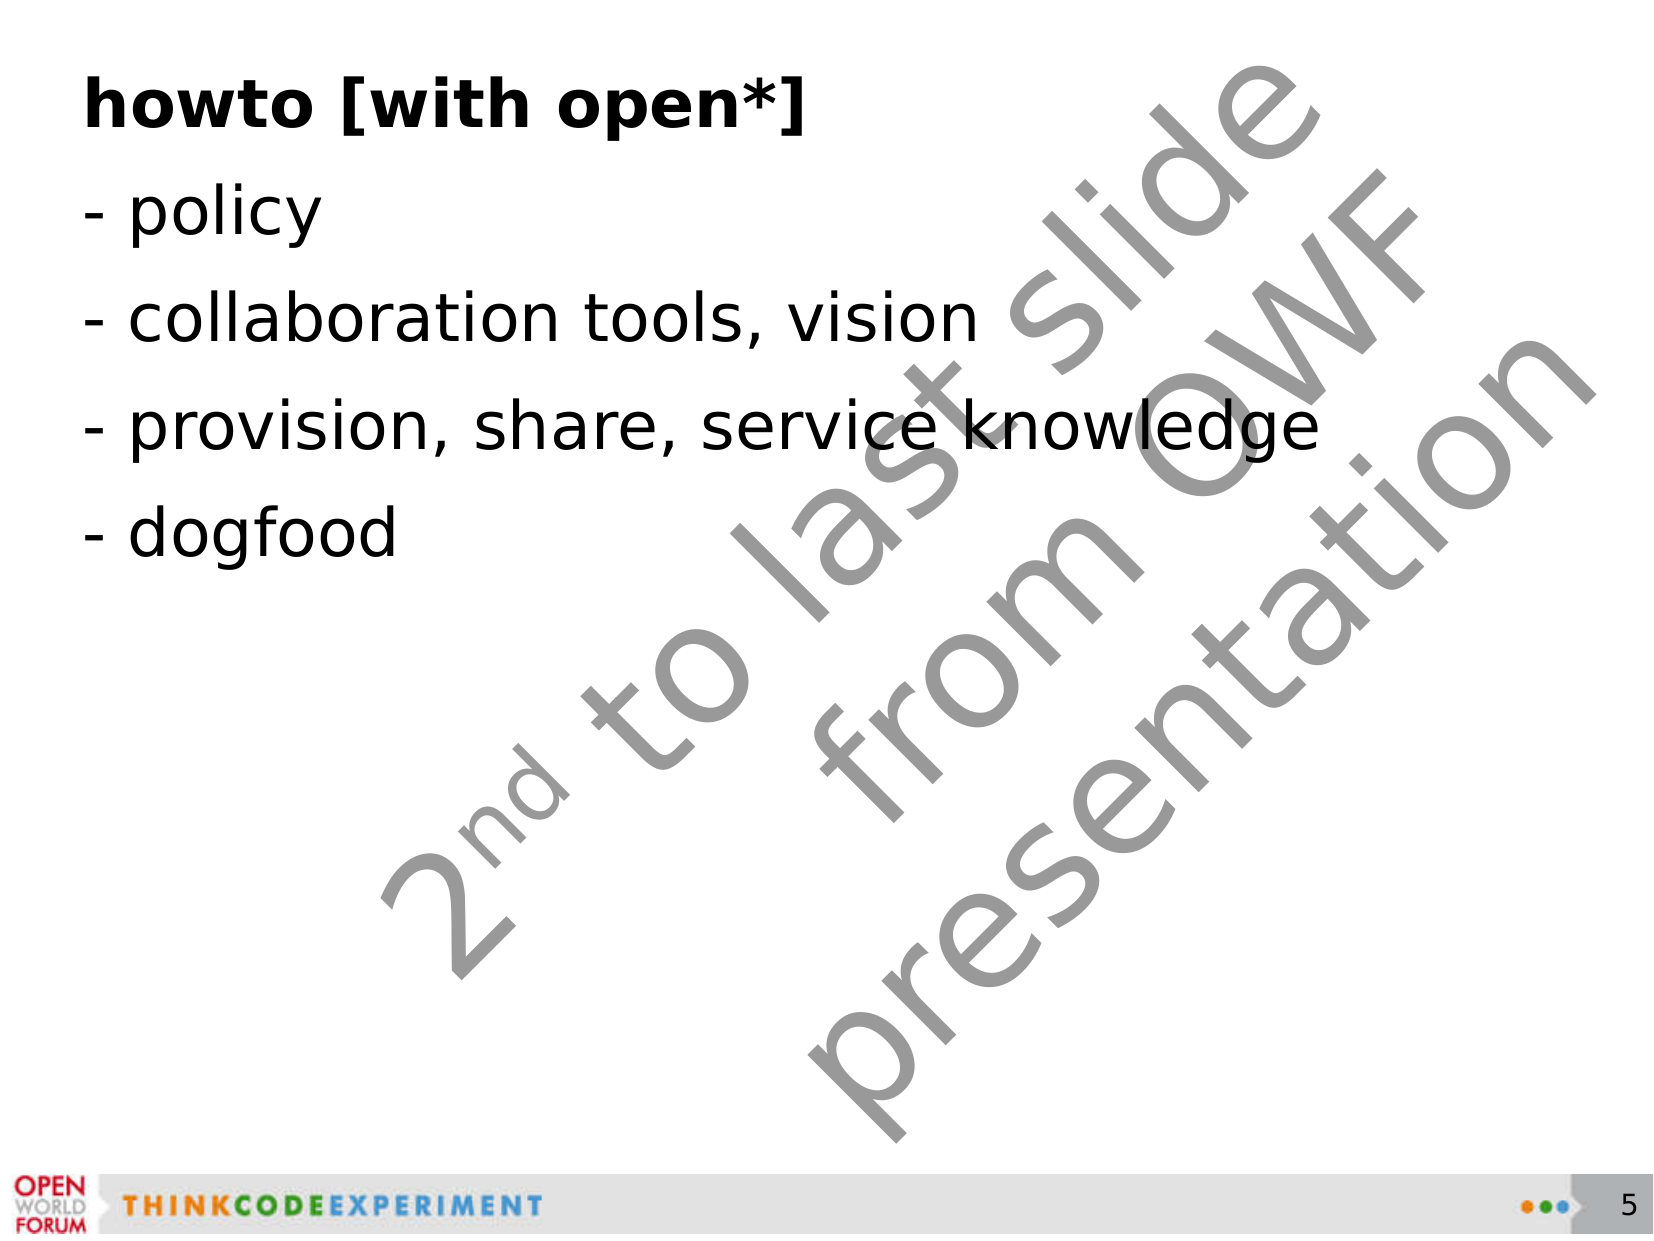

# howto [with open*]
- policy
- collaboration tools, vision
- provision, share, service knowledge
- dogfood
2nd to last slide
from OWF
presentation